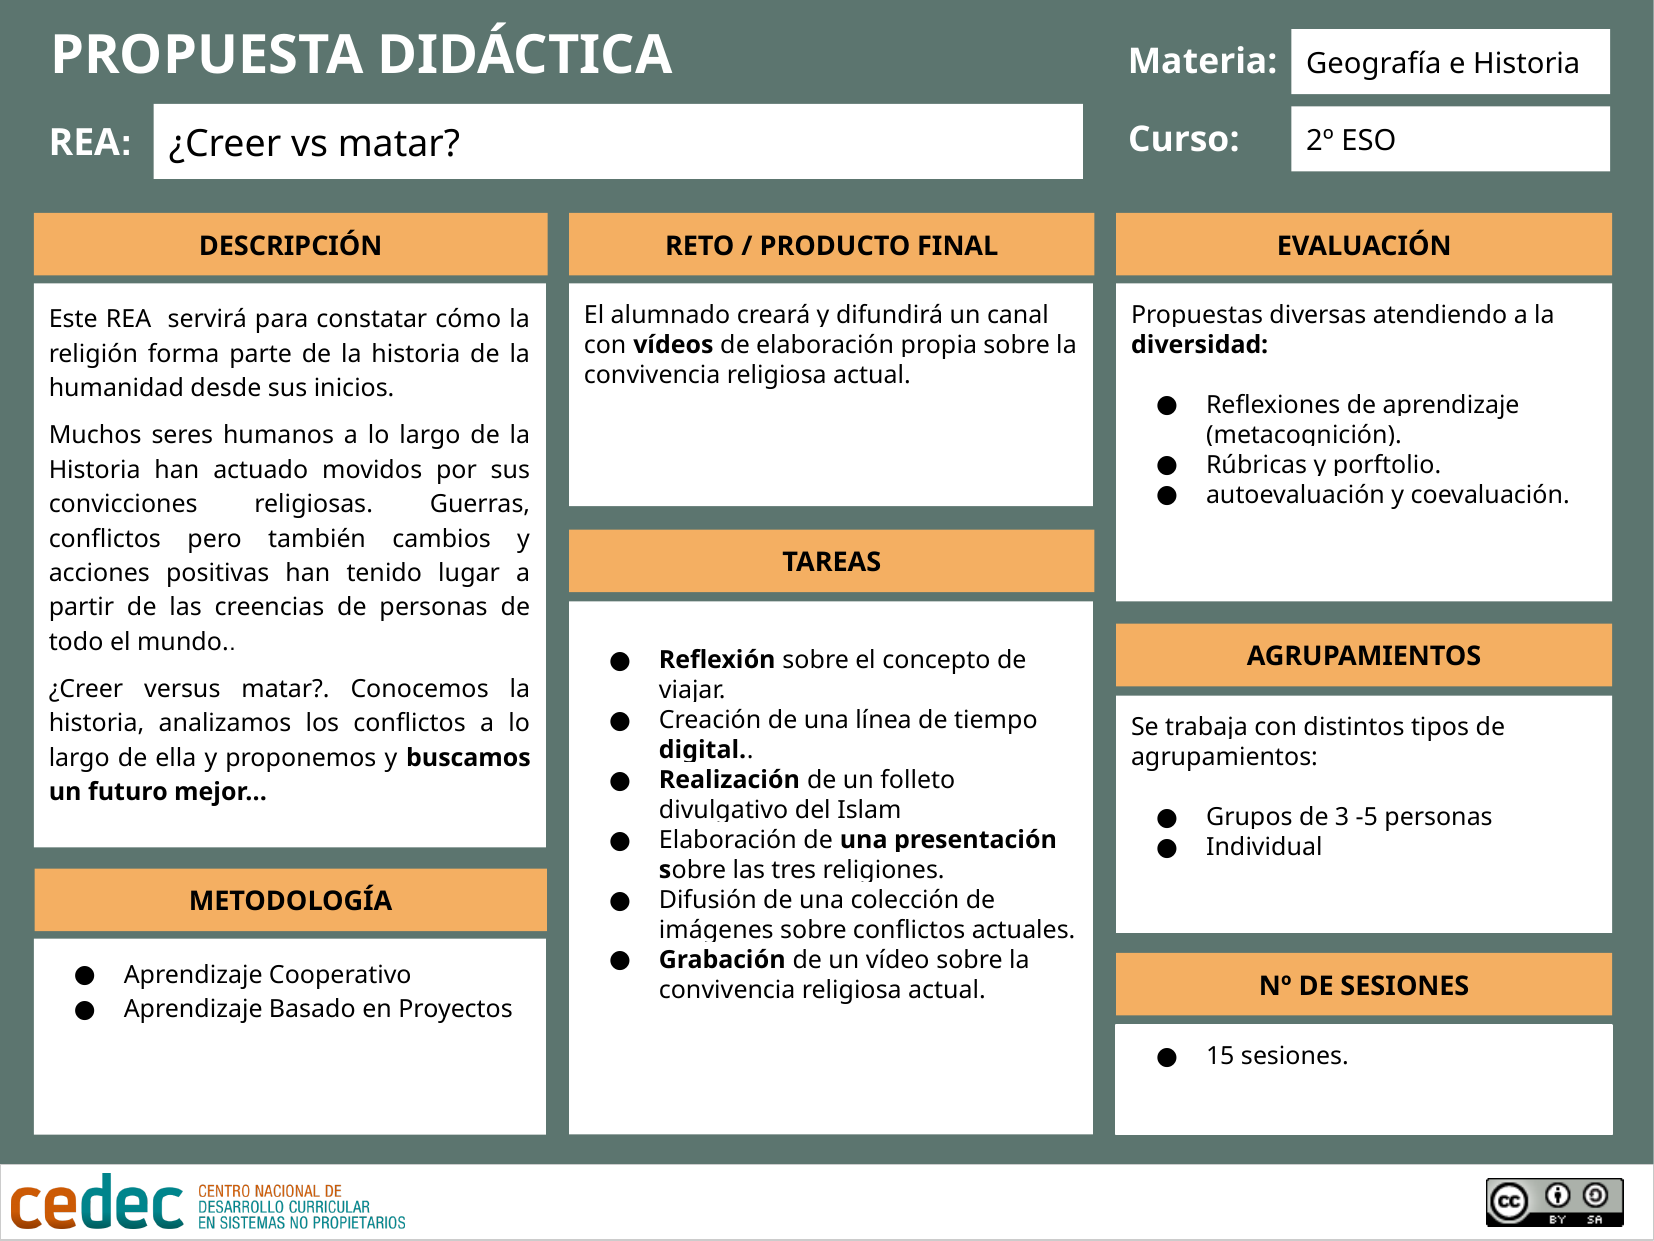

PROPUESTA DIDÁCTICA
Geografía e Historia
Materia:
¿Creer vs matar?
2º ESO
Curso:
REA:
DESCRIPCIÓN
RETO / PRODUCTO FINAL
EVALUACIÓN
Este REA servirá para constatar cómo la religión forma parte de la historia de la humanidad desde sus inicios.
Muchos seres humanos a lo largo de la Historia han actuado movidos por sus convicciones religiosas. Guerras, conflictos pero también cambios y acciones positivas han tenido lugar a partir de las creencias de personas de todo el mundo..
¿Creer versus matar?. Conocemos la historia, analizamos los conflictos a lo largo de ella y proponemos y buscamos un futuro mejor...
El alumnado creará y difundirá un canal con vídeos de elaboración propia sobre la convivencia religiosa actual.
Propuestas diversas atendiendo a la diversidad:
Reflexiones de aprendizaje (metacognición).
Rúbricas y porftolio.
autoevaluación y coevaluación.
TAREAS
Reflexión sobre el concepto de viajar.
Creación de una línea de tiempo digital..
Realización de un folleto divulgativo del Islam
Elaboración de una presentación sobre las tres religiones.
Difusión de una colección de imágenes sobre conflictos actuales.
Grabación de un vídeo sobre la convivencia religiosa actual.
AGRUPAMIENTOS
Se trabaja con distintos tipos de agrupamientos:
Grupos de 3 -5 personas
Individual
METODOLOGÍA
Aprendizaje Cooperativo
Aprendizaje Basado en Proyectos
Nº DE SESIONES
15 sesiones.